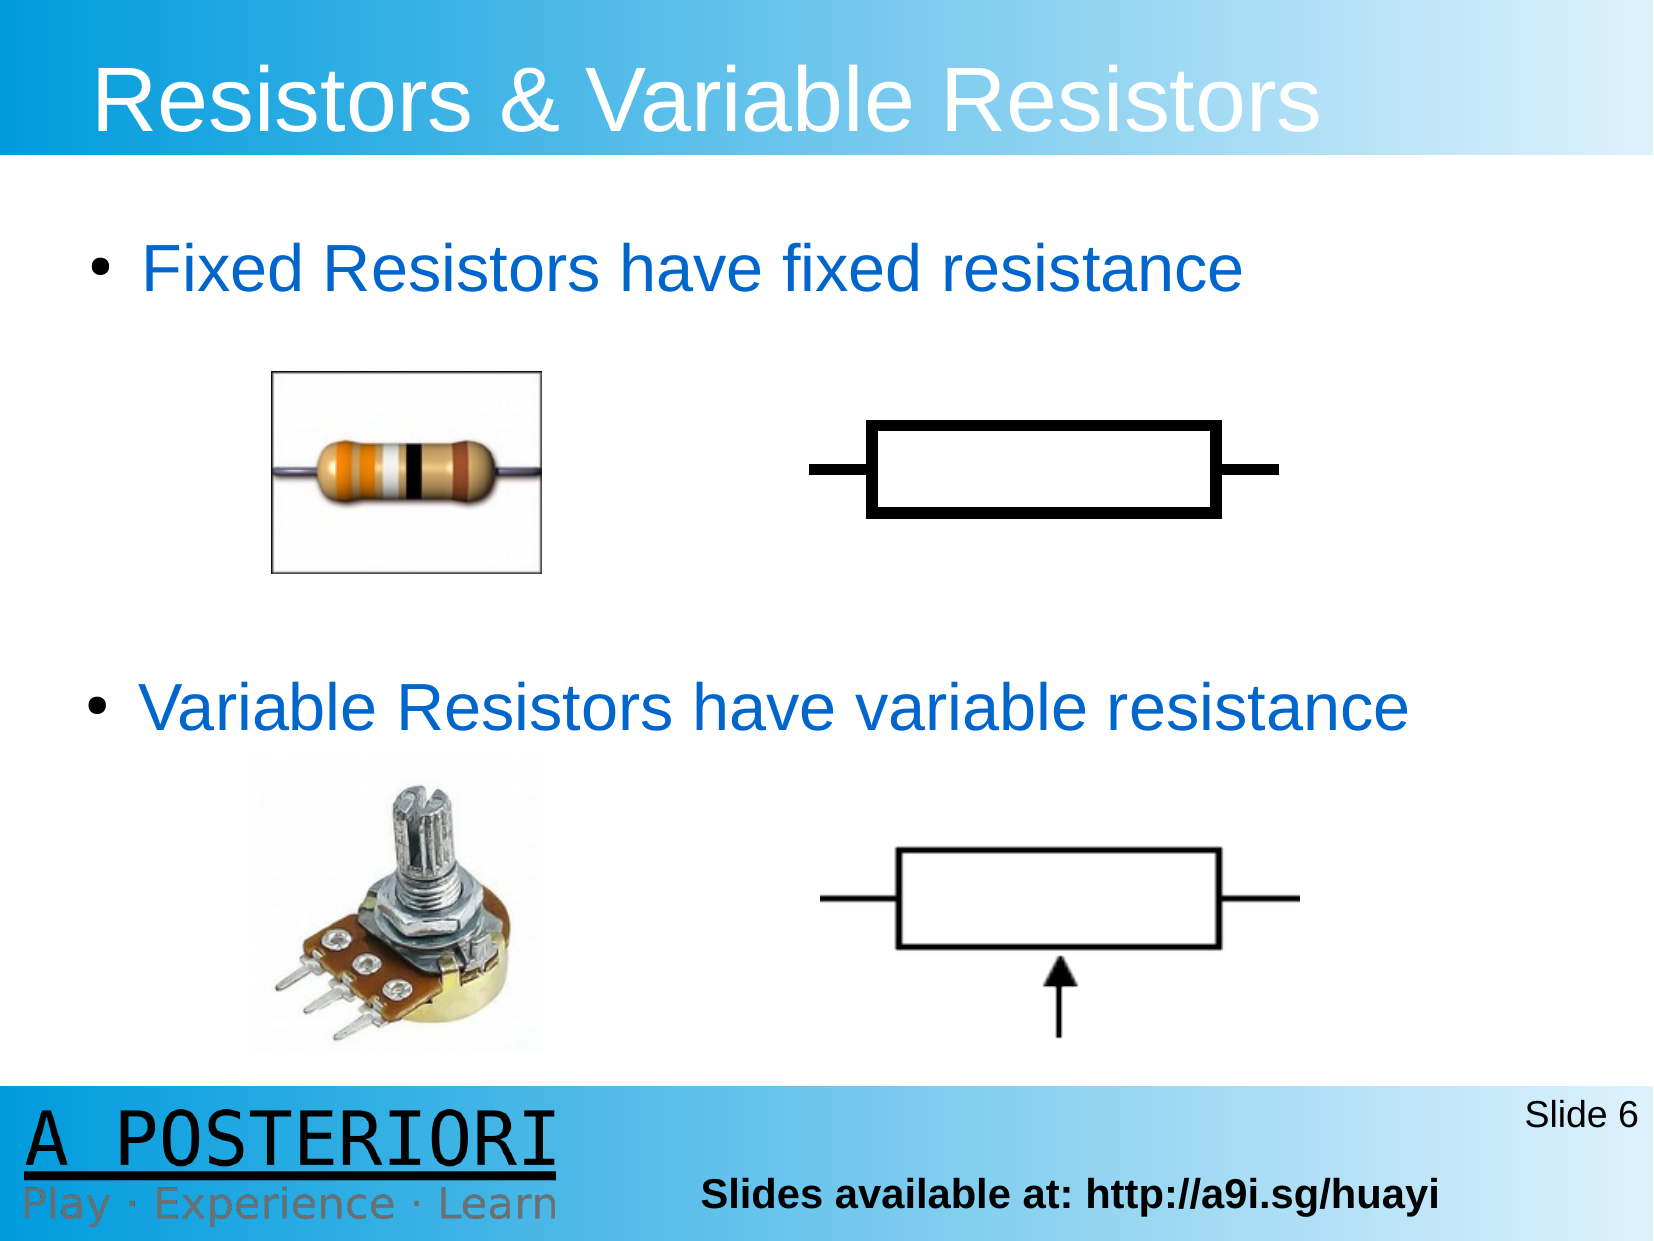

Resistors & Variable Resistors
# Fixed Resistors have fixed resistance
Variable Resistors have variable resistance